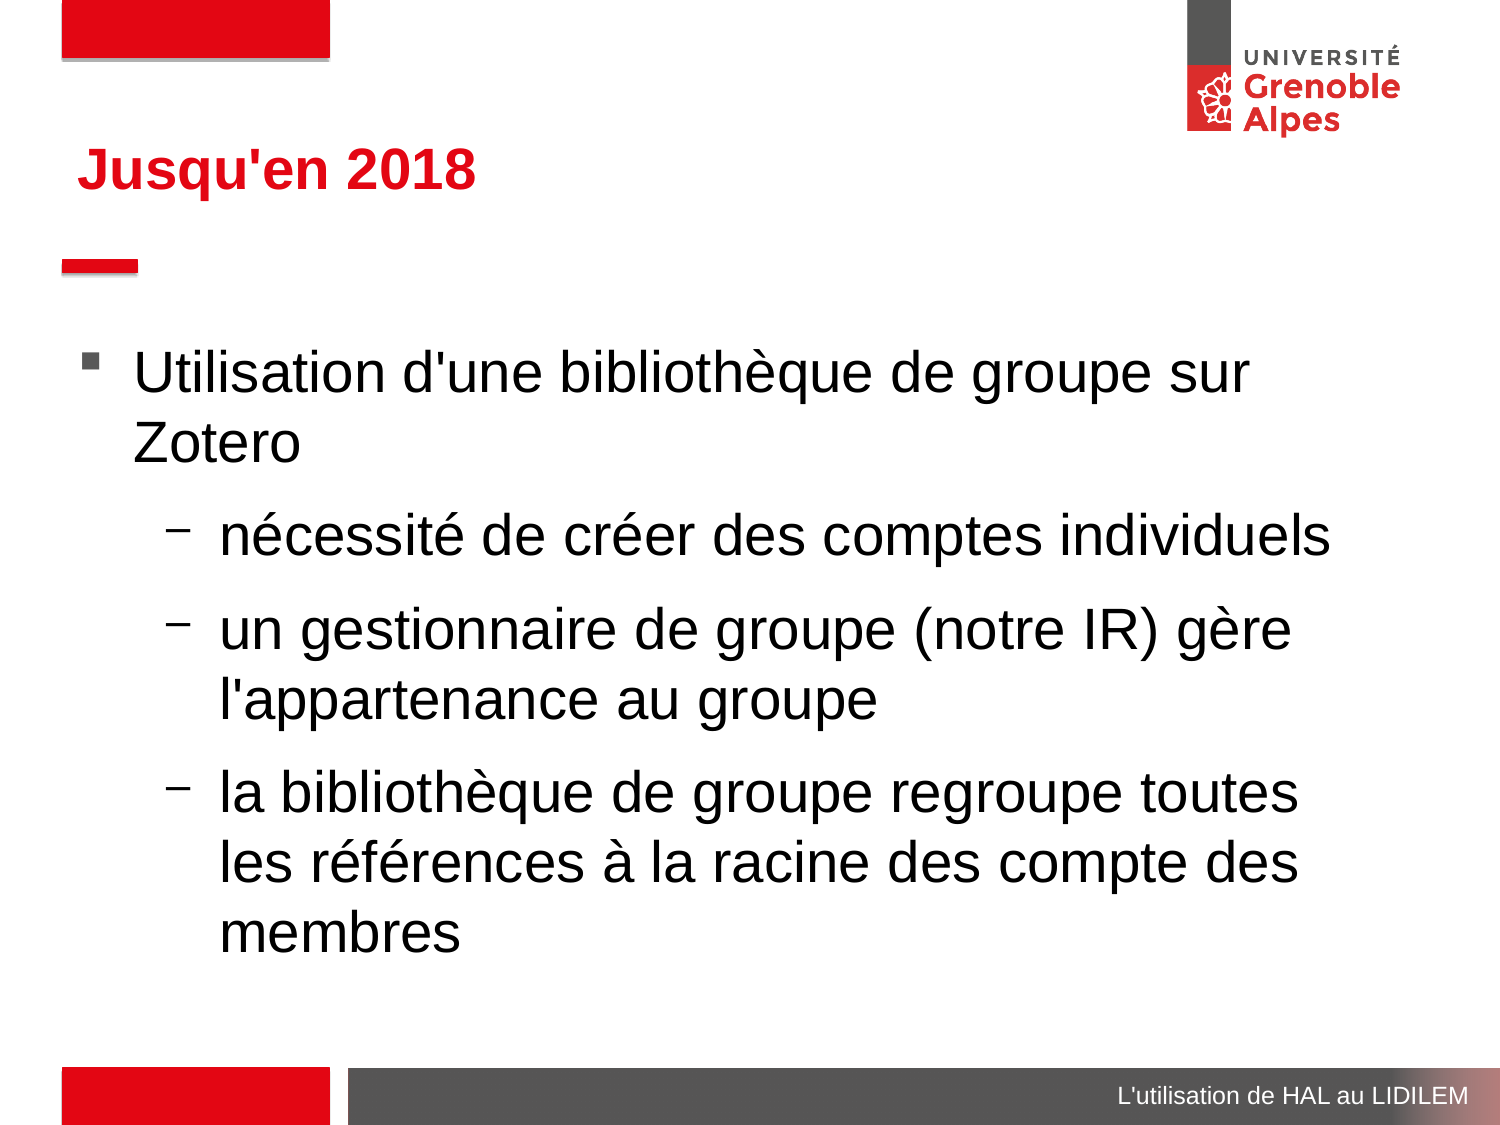

# Jusqu'en 2018
Utilisation d'une bibliothèque de groupe sur Zotero
nécessité de créer des comptes individuels
un gestionnaire de groupe (notre IR) gère l'appartenance au groupe
la bibliothèque de groupe regroupe toutes les références à la racine des compte des membres
L'utilisation de HAL au LIDILEM